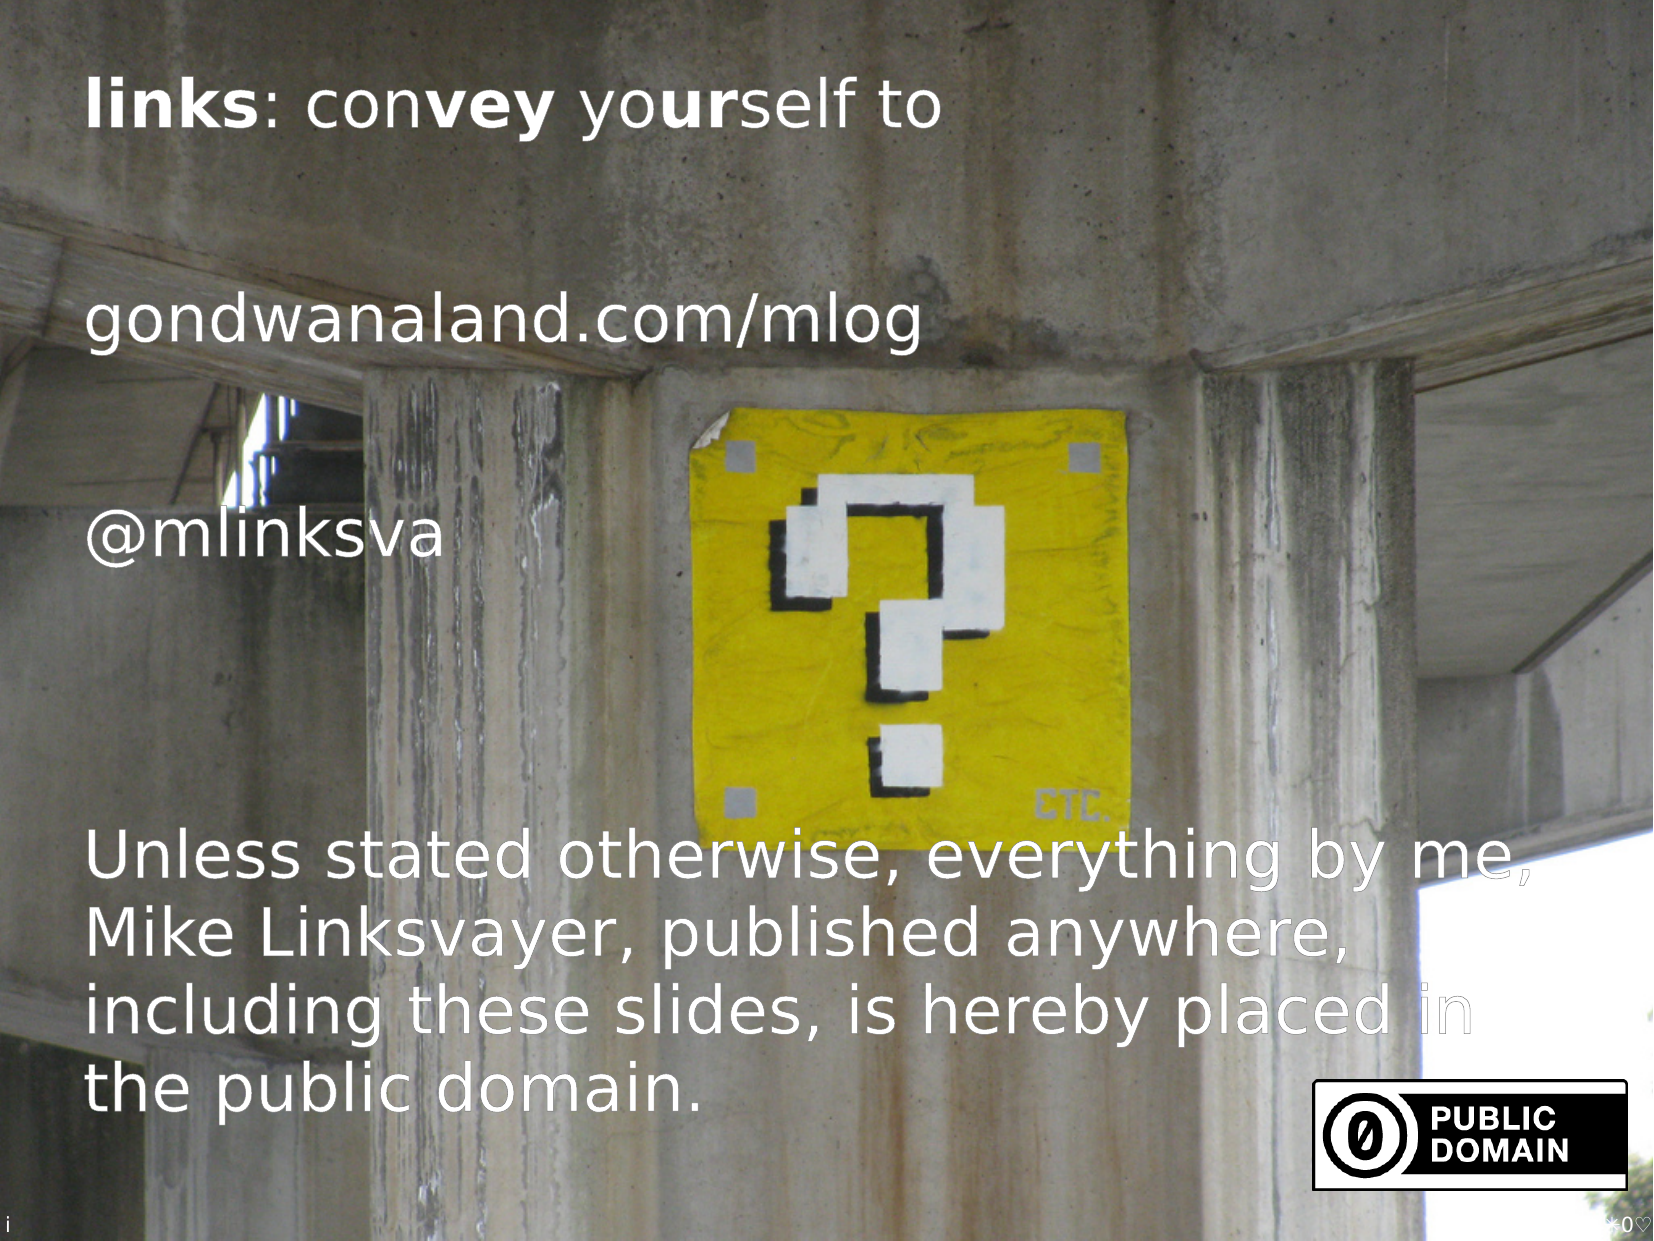

# links: convey yourself to
gondwanaland.com/mlog
@mlinksva
Unless stated otherwise, everything by me, Mike Linksvayer, published anywhere, including these slides, is hereby placed in the public domain.
i
K✳0♡